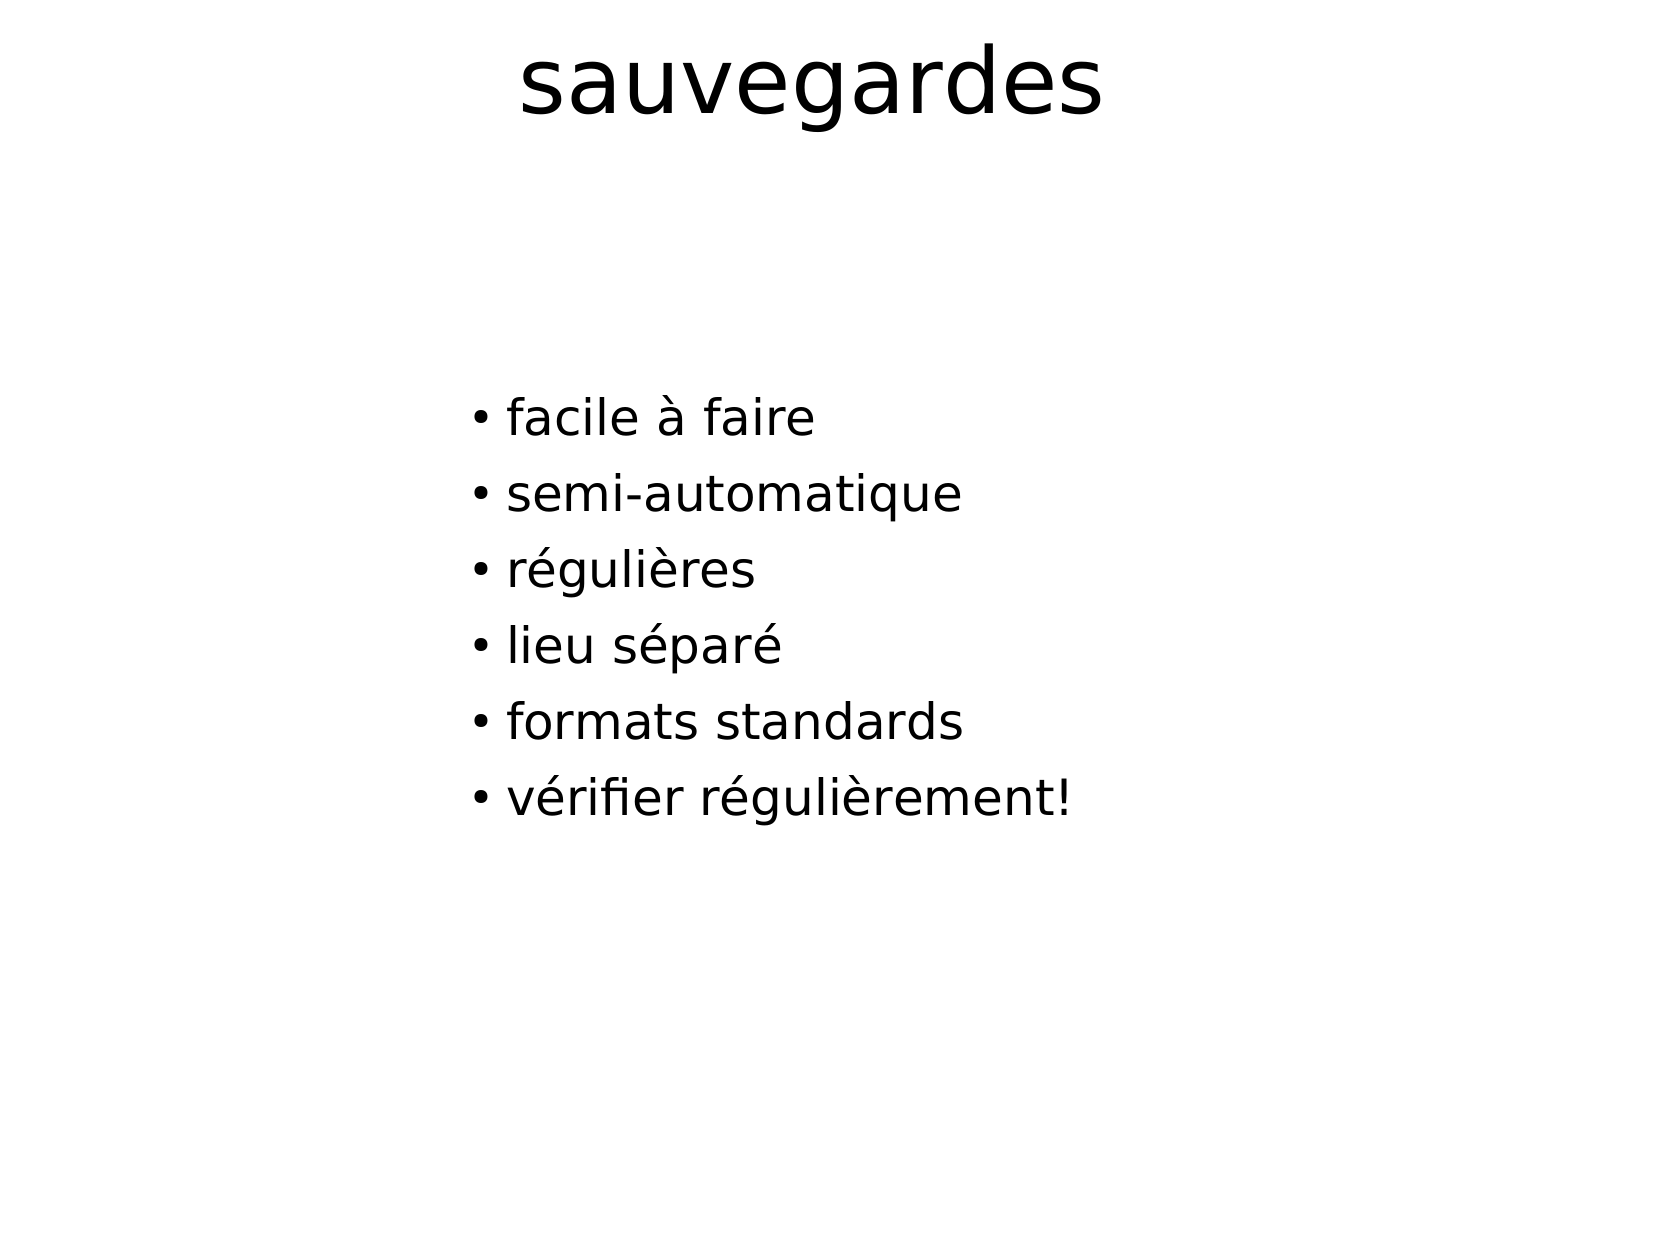

# sauvegardes
 facile à faire
 semi-automatique
 régulières
 lieu séparé
 formats standards
 vérifier régulièrement!